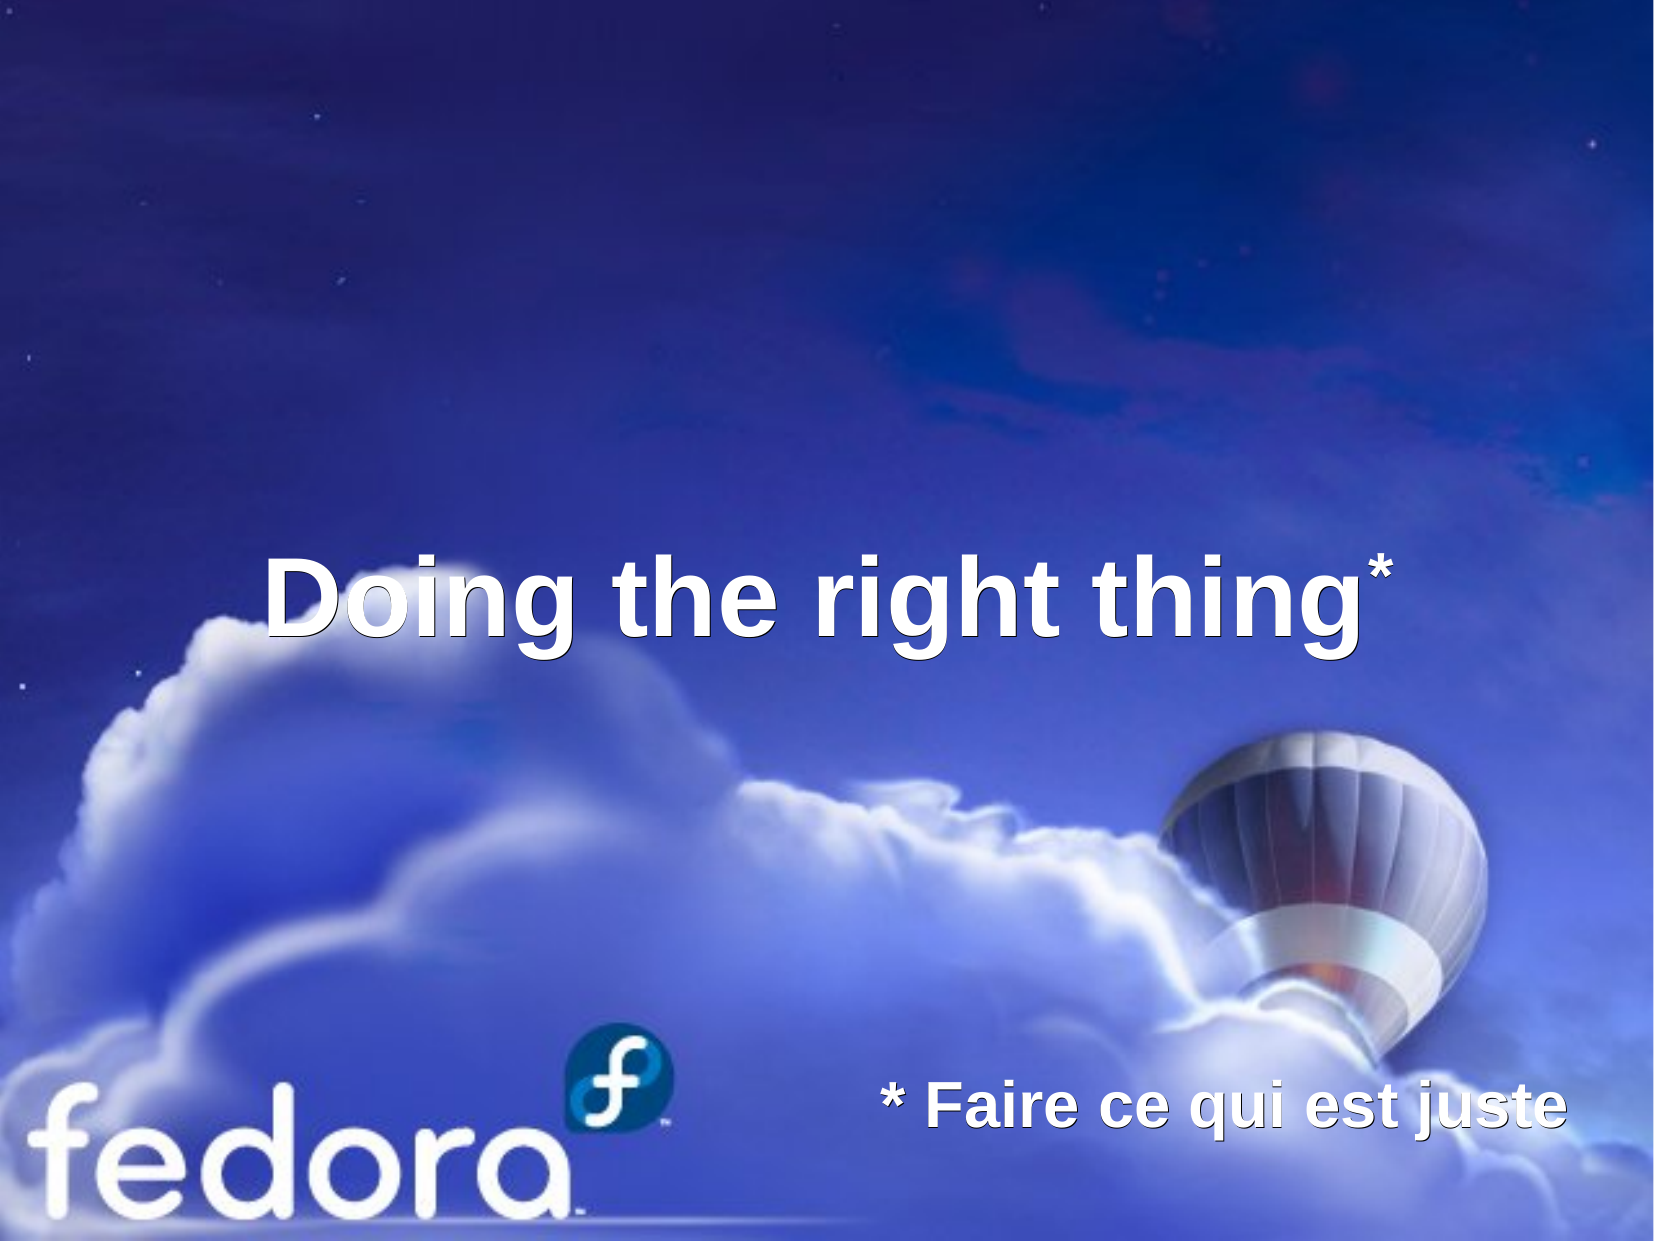

Doing the right thing*
* Faire ce qui est juste